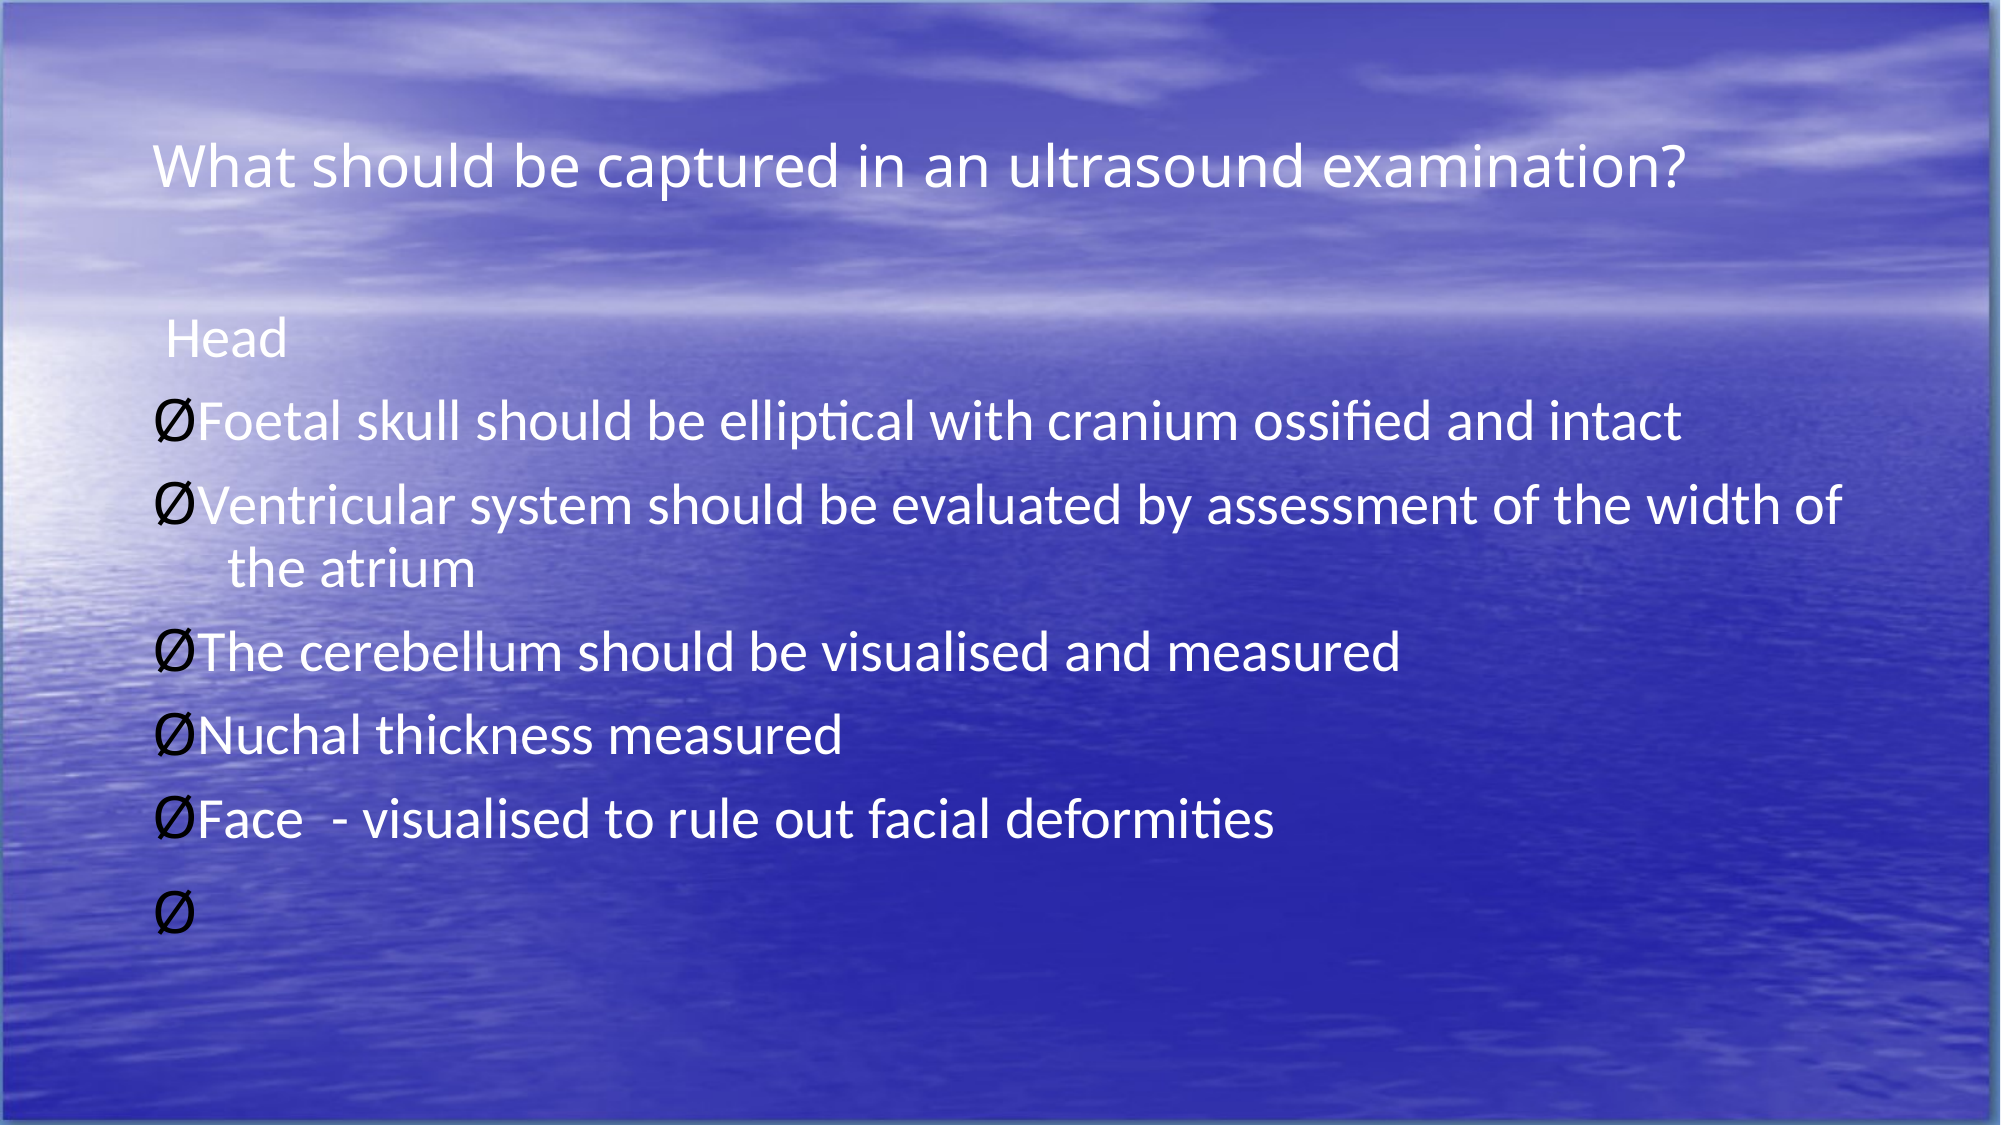

# What should be captured in an ultrasound examination?
 Head
Foetal skull should be elliptical with cranium ossified and intact
Ventricular system should be evaluated by assessment of the width of the atrium
The cerebellum should be visualised and measured
Nuchal thickness measured
Face - visualised to rule out facial deformities